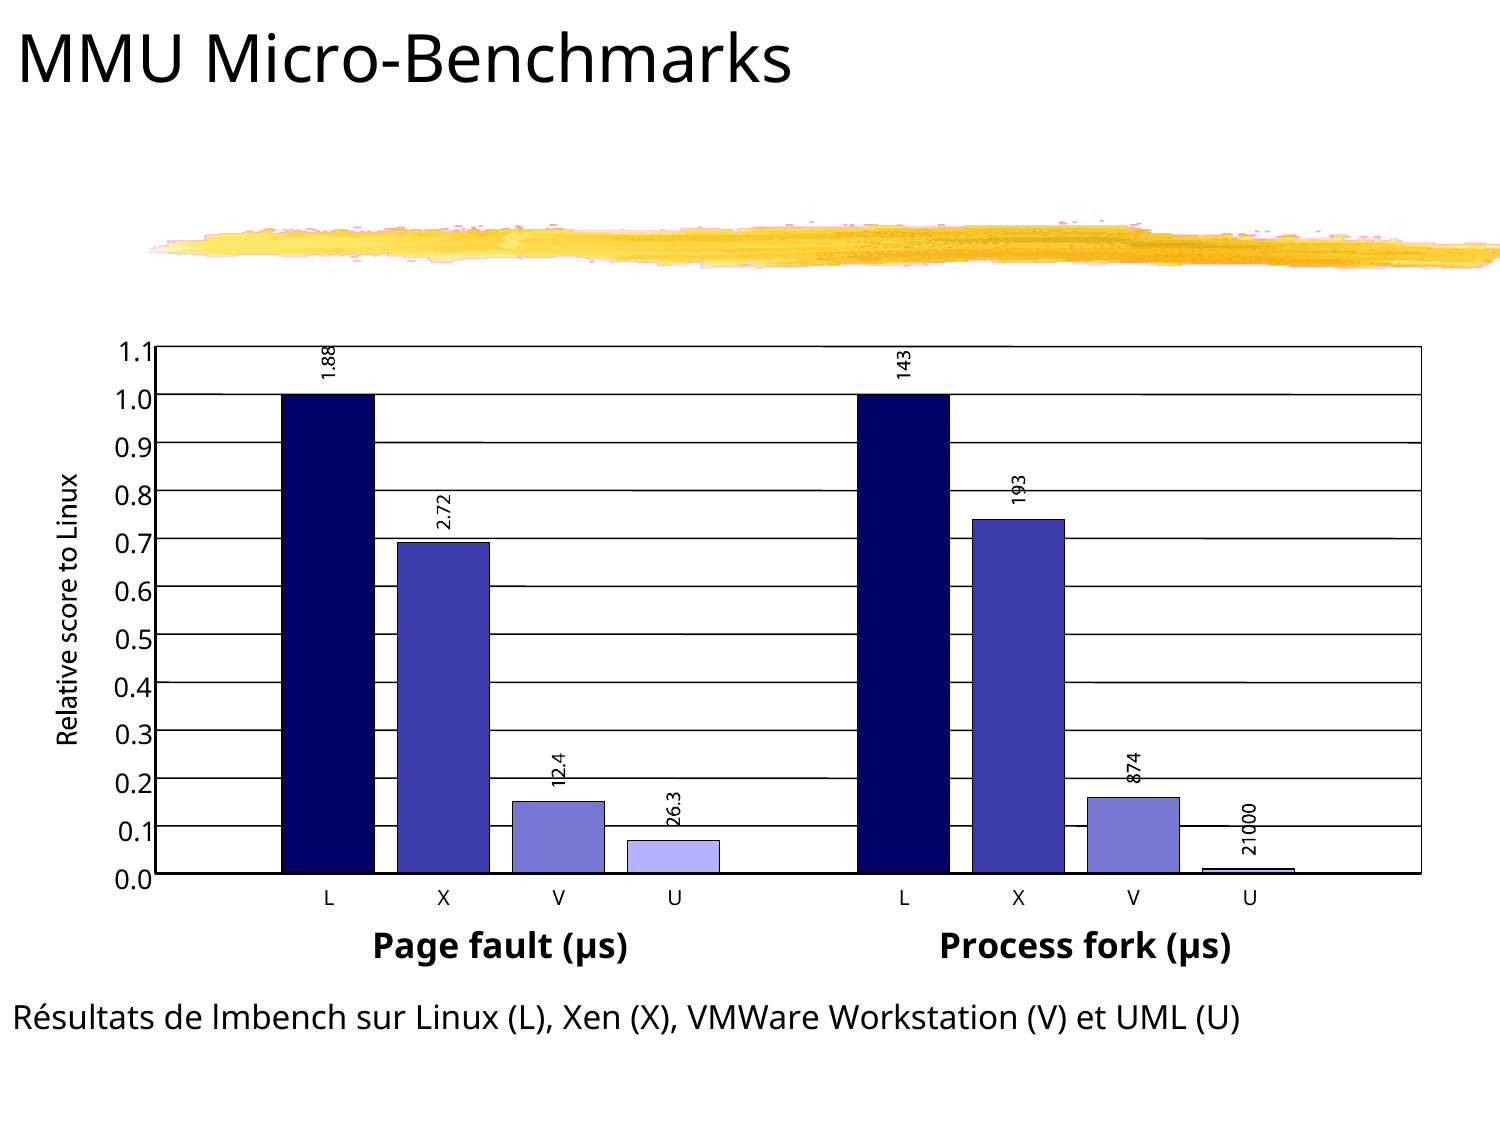

# MMU Micro-Benchmarks
1.1
1.0
0.9
0.8
0.7
0.6
0.5
0.4
0.3
0.2
0.1
0.0
L
X
V
U
L
X
V
U
Page fault (µs)
Process fork (µs)
Résultats de lmbench sur Linux (L), Xen (X), VMWare Workstation (V) et UML (U)